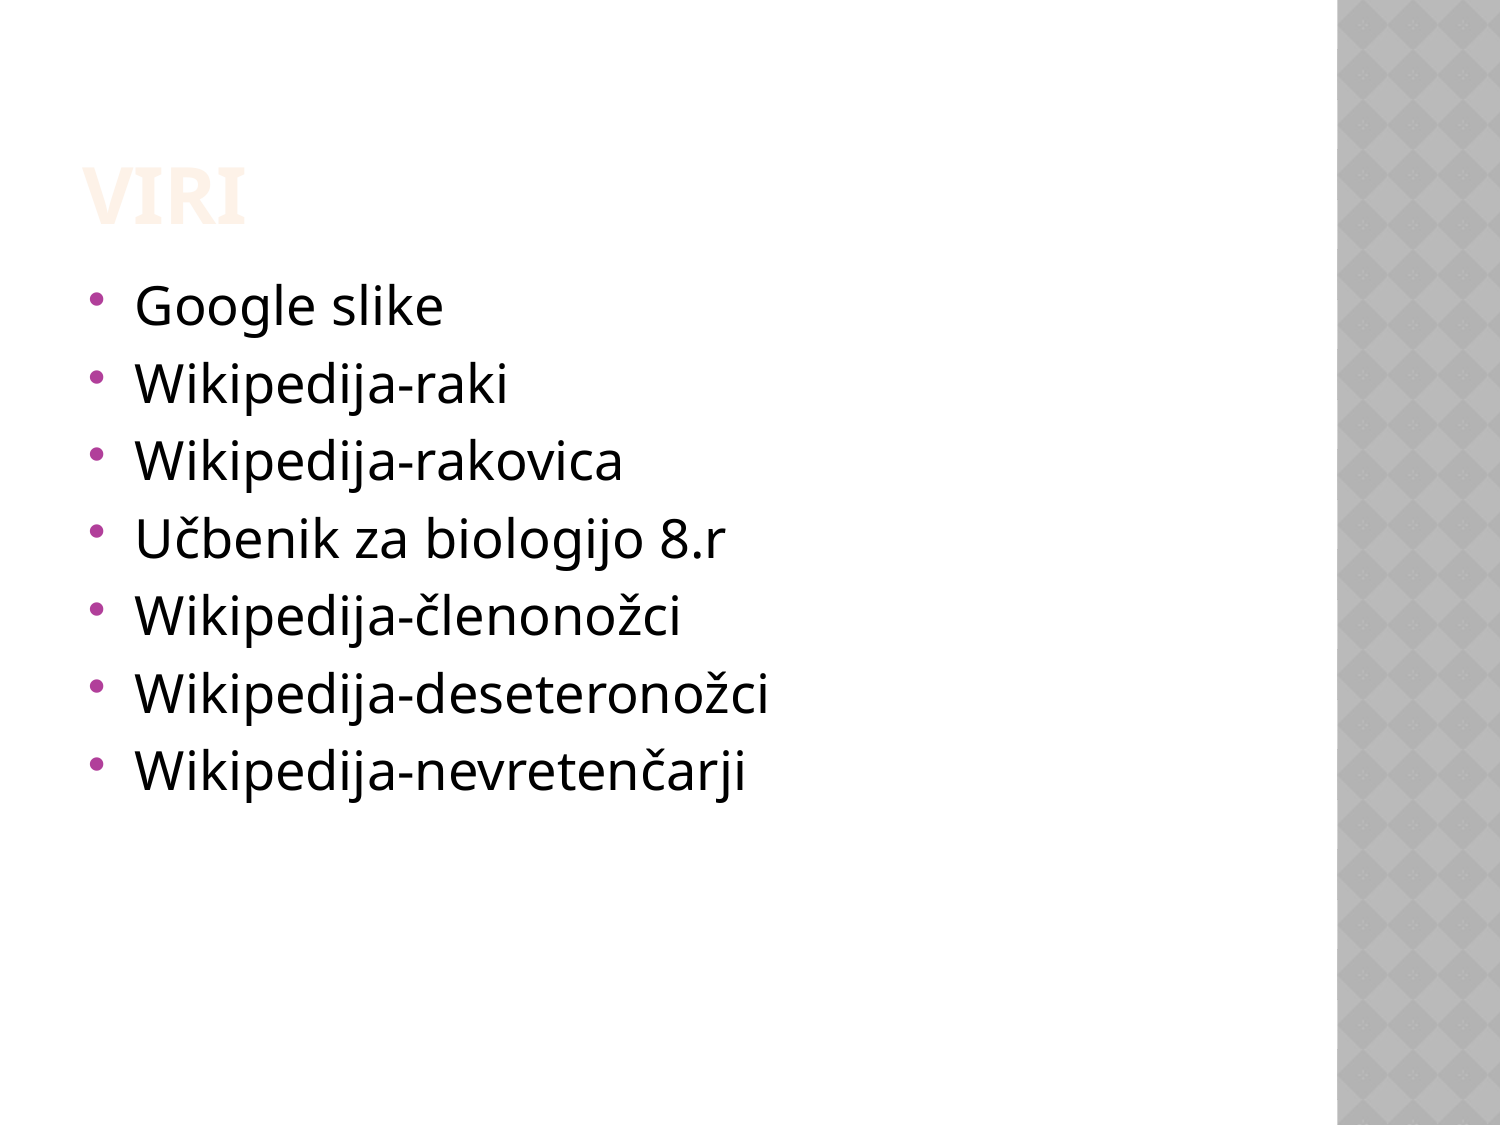

# viri
Google slike
Wikipedija-raki
Wikipedija-rakovica
Učbenik za biologijo 8.r
Wikipedija-členonožci
Wikipedija-deseteronožci
Wikipedija-nevretenčarji